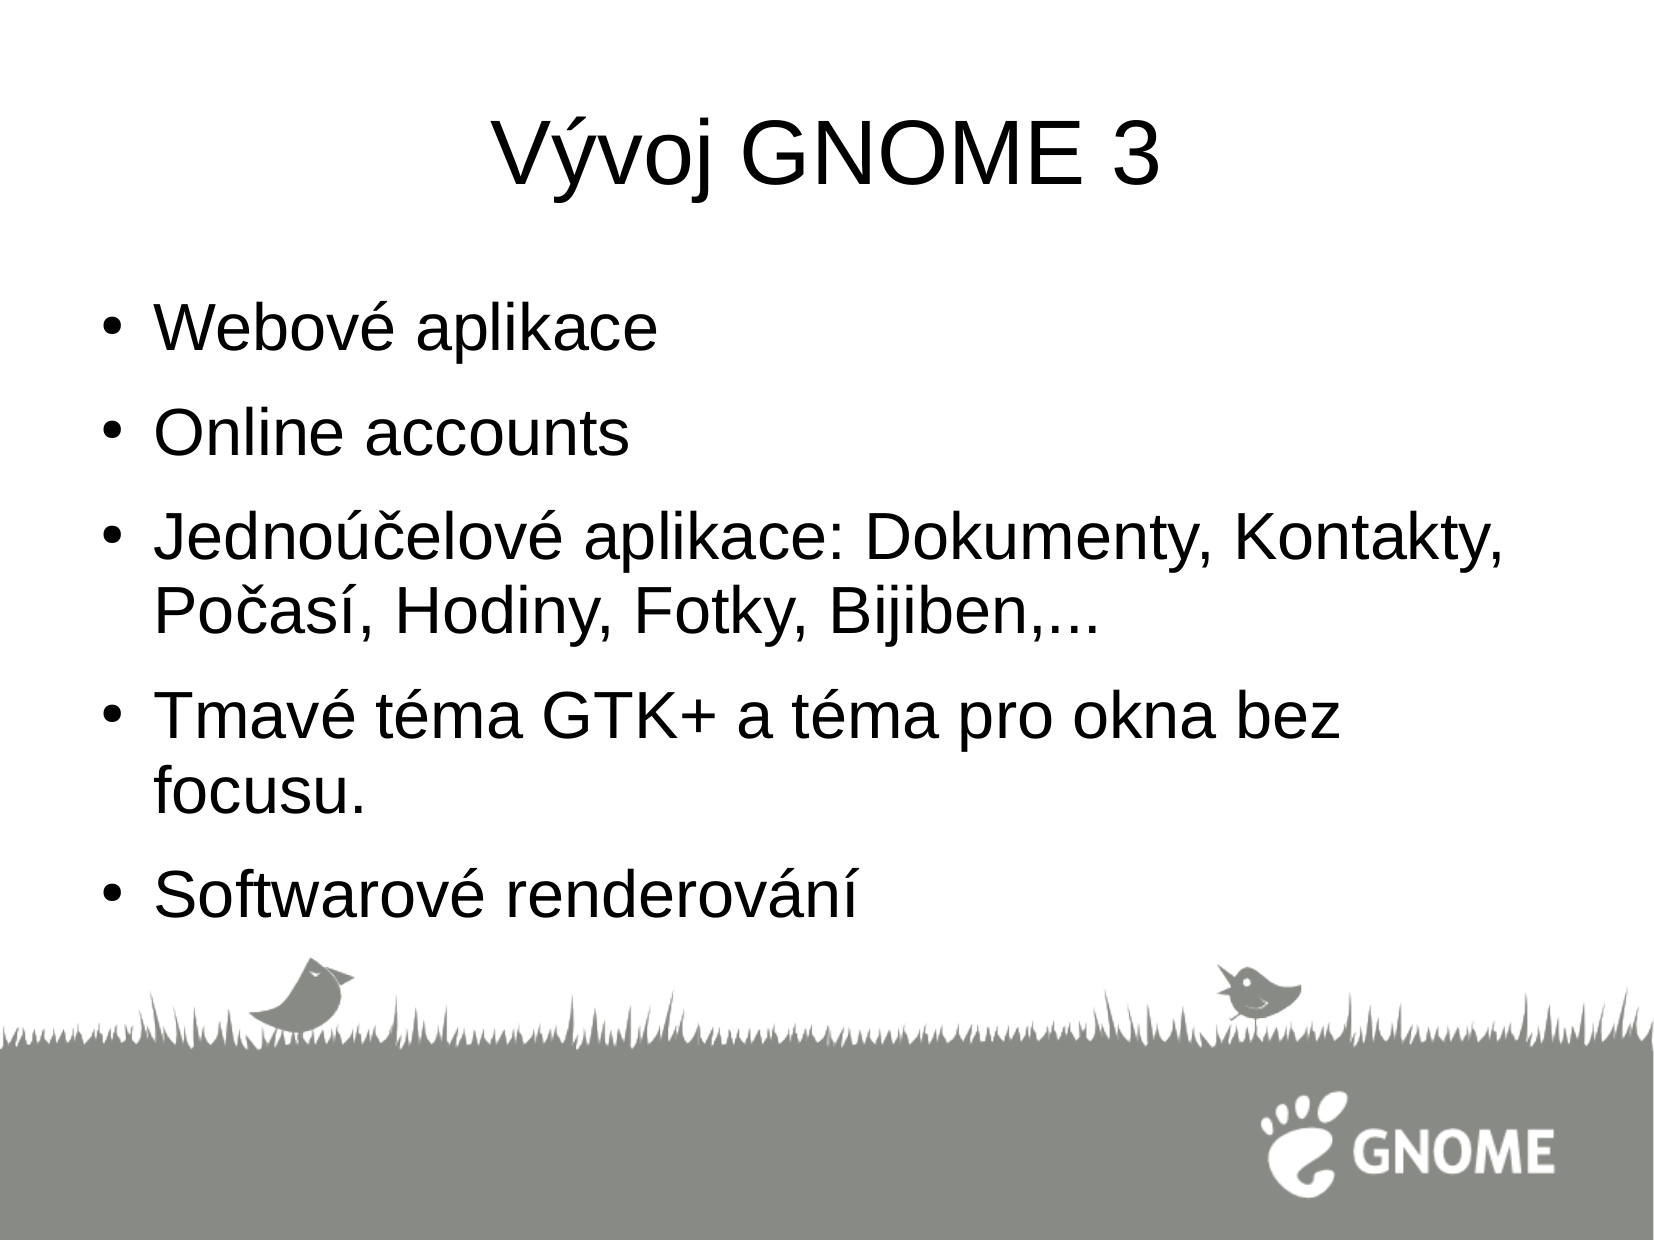

# Vývoj GNOME 3
Webové aplikace
Online accounts
Jednoúčelové aplikace: Dokumenty, Kontakty, Počasí, Hodiny, Fotky, Bijiben,...
Tmavé téma GTK+ a téma pro okna bez focusu.
Softwarové renderování